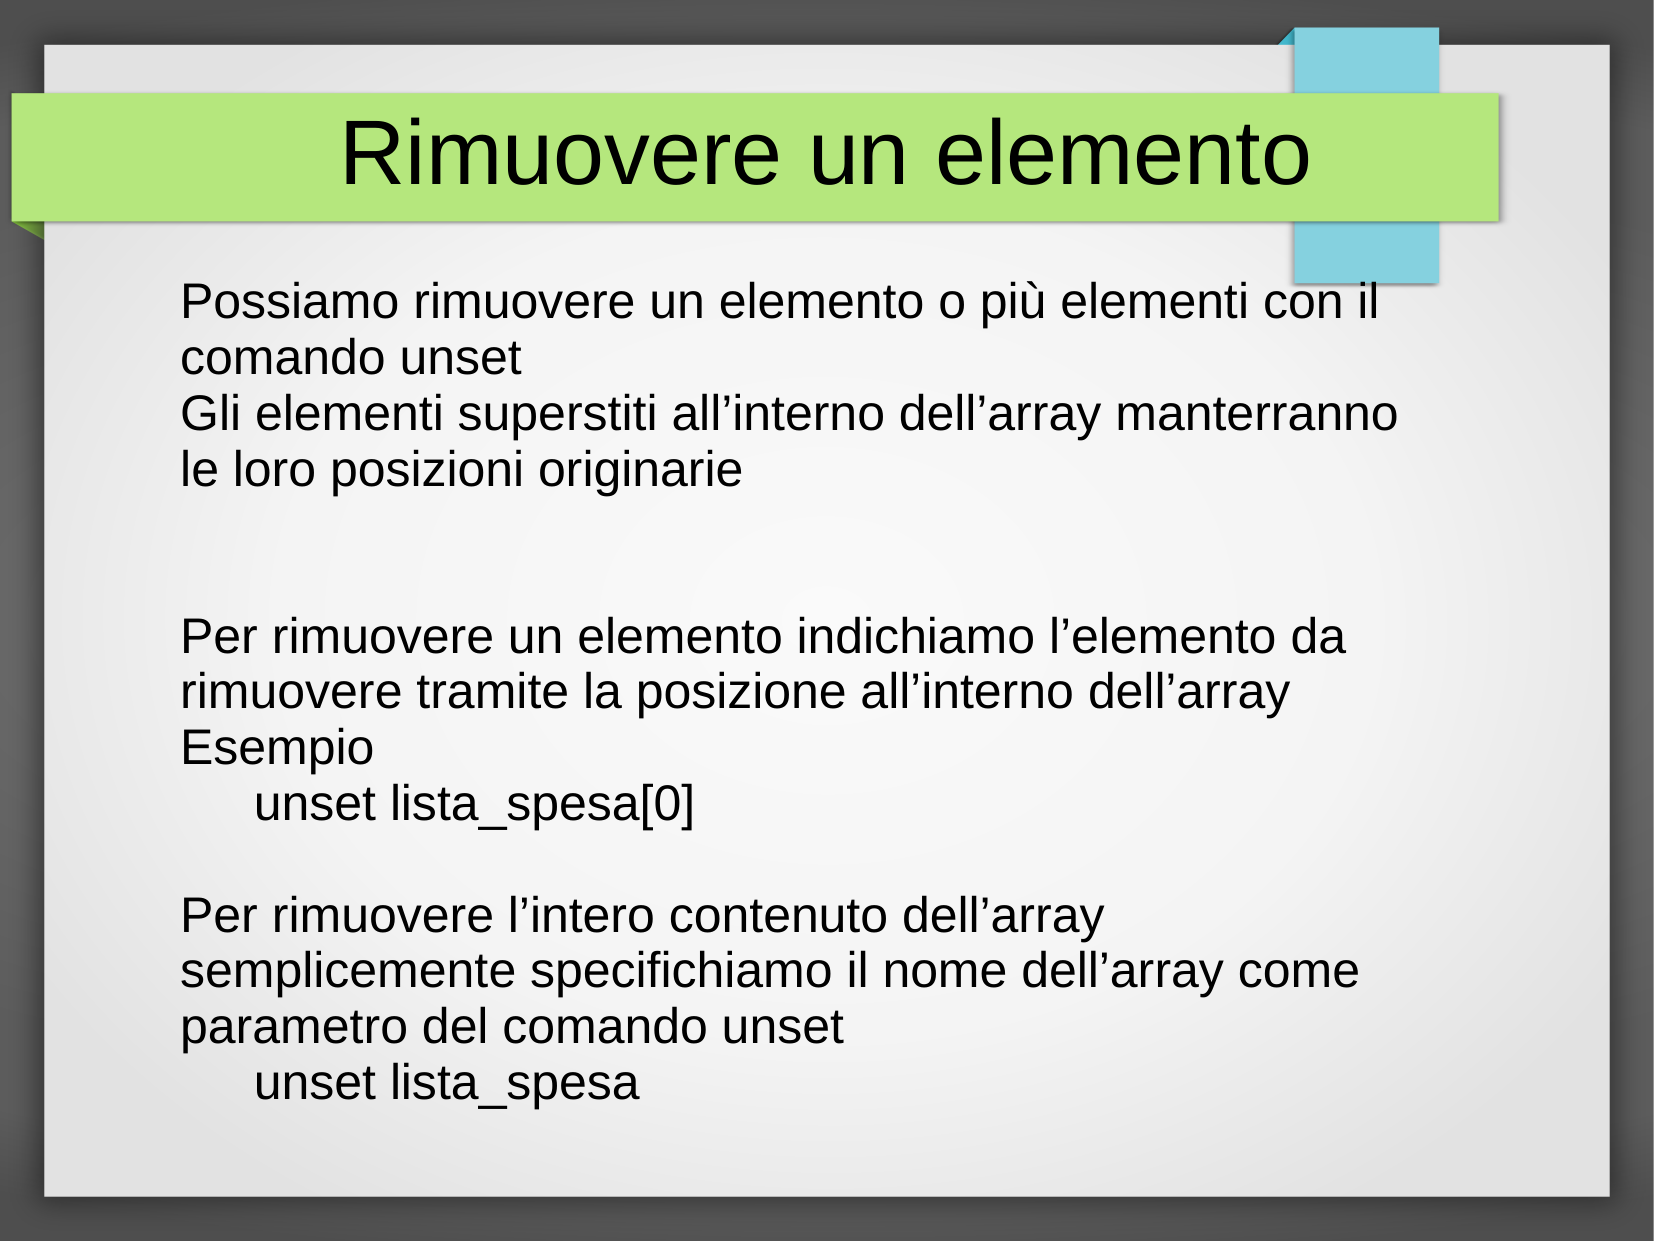

# Rimuovere un elemento
Possiamo rimuovere un elemento o più elementi con il comando unset
Gli elementi superstiti all’interno dell’array manterranno le loro posizioni originarie
Per rimuovere un elemento indichiamo l’elemento da rimuovere tramite la posizione all’interno dell’array
Esempio
	unset lista_spesa[0]
Per rimuovere l’intero contenuto dell’array semplicemente specifichiamo il nome dell’array come parametro del comando unset
	unset lista_spesa